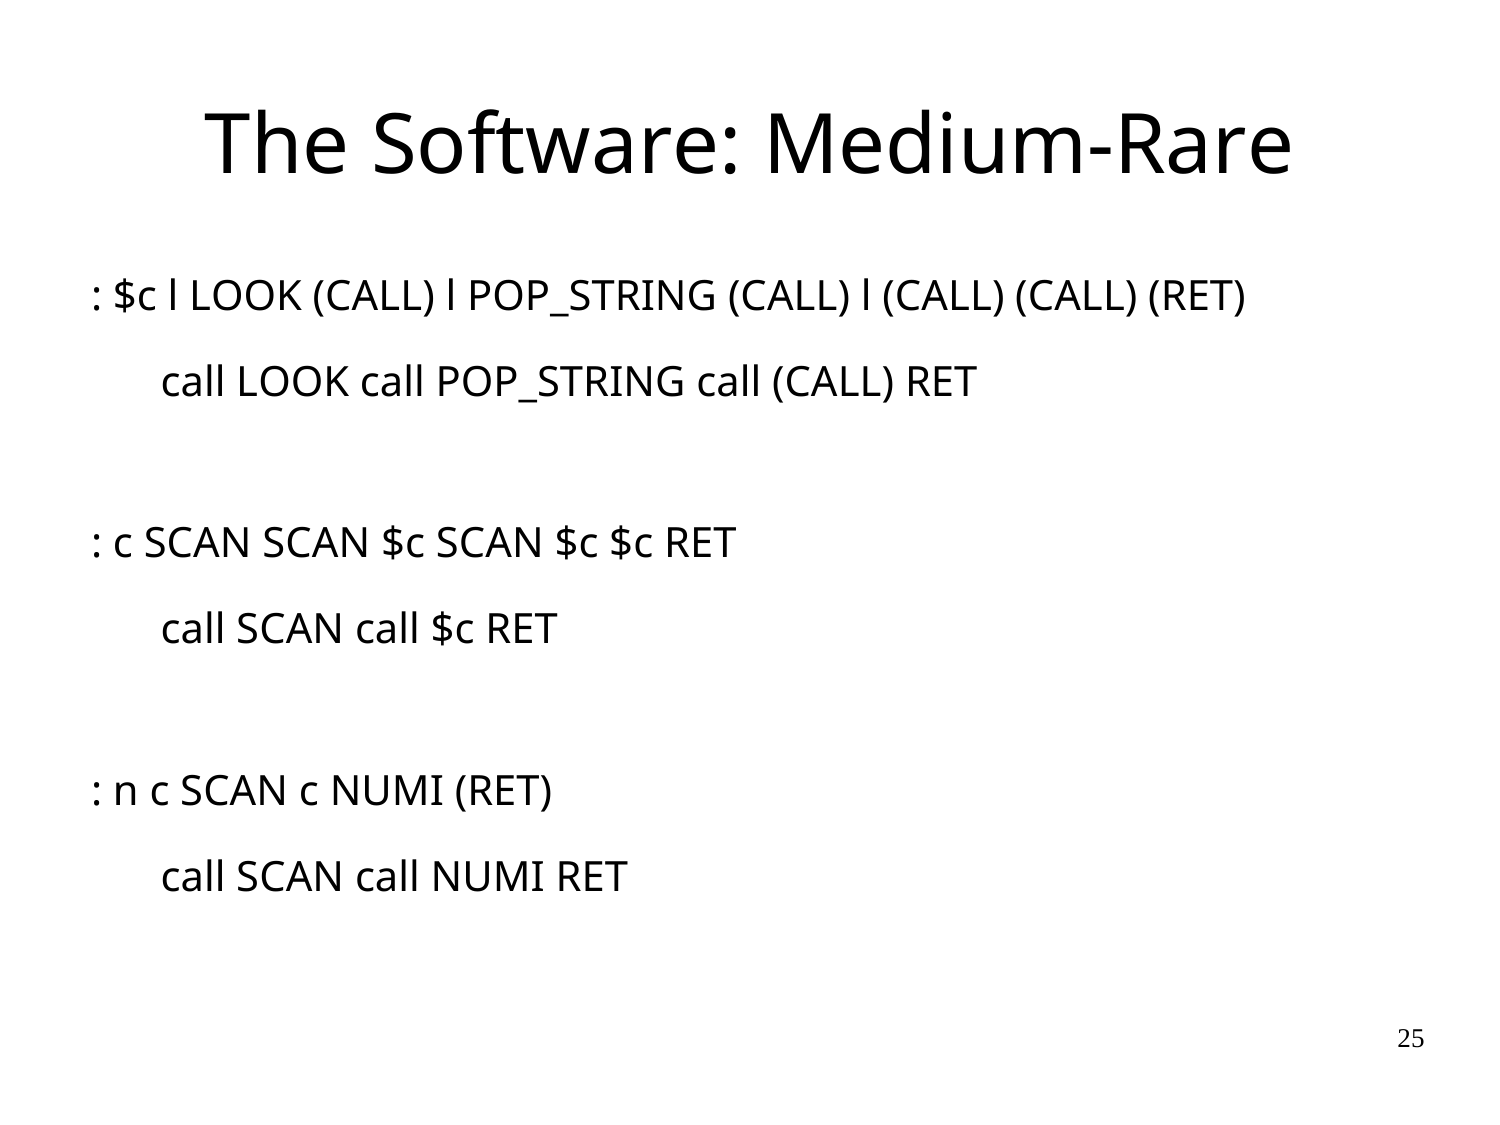

# The Software: Medium-Rare
: $c l LOOK (CALL) l POP_STRING (CALL) l (CALL) (CALL) (RET)
call LOOK call POP_STRING call (CALL) RET
: c SCAN SCAN $c SCAN $c $c RET
call SCAN call $c RET
: n c SCAN c NUMI (RET)
call SCAN call NUMI RET
25